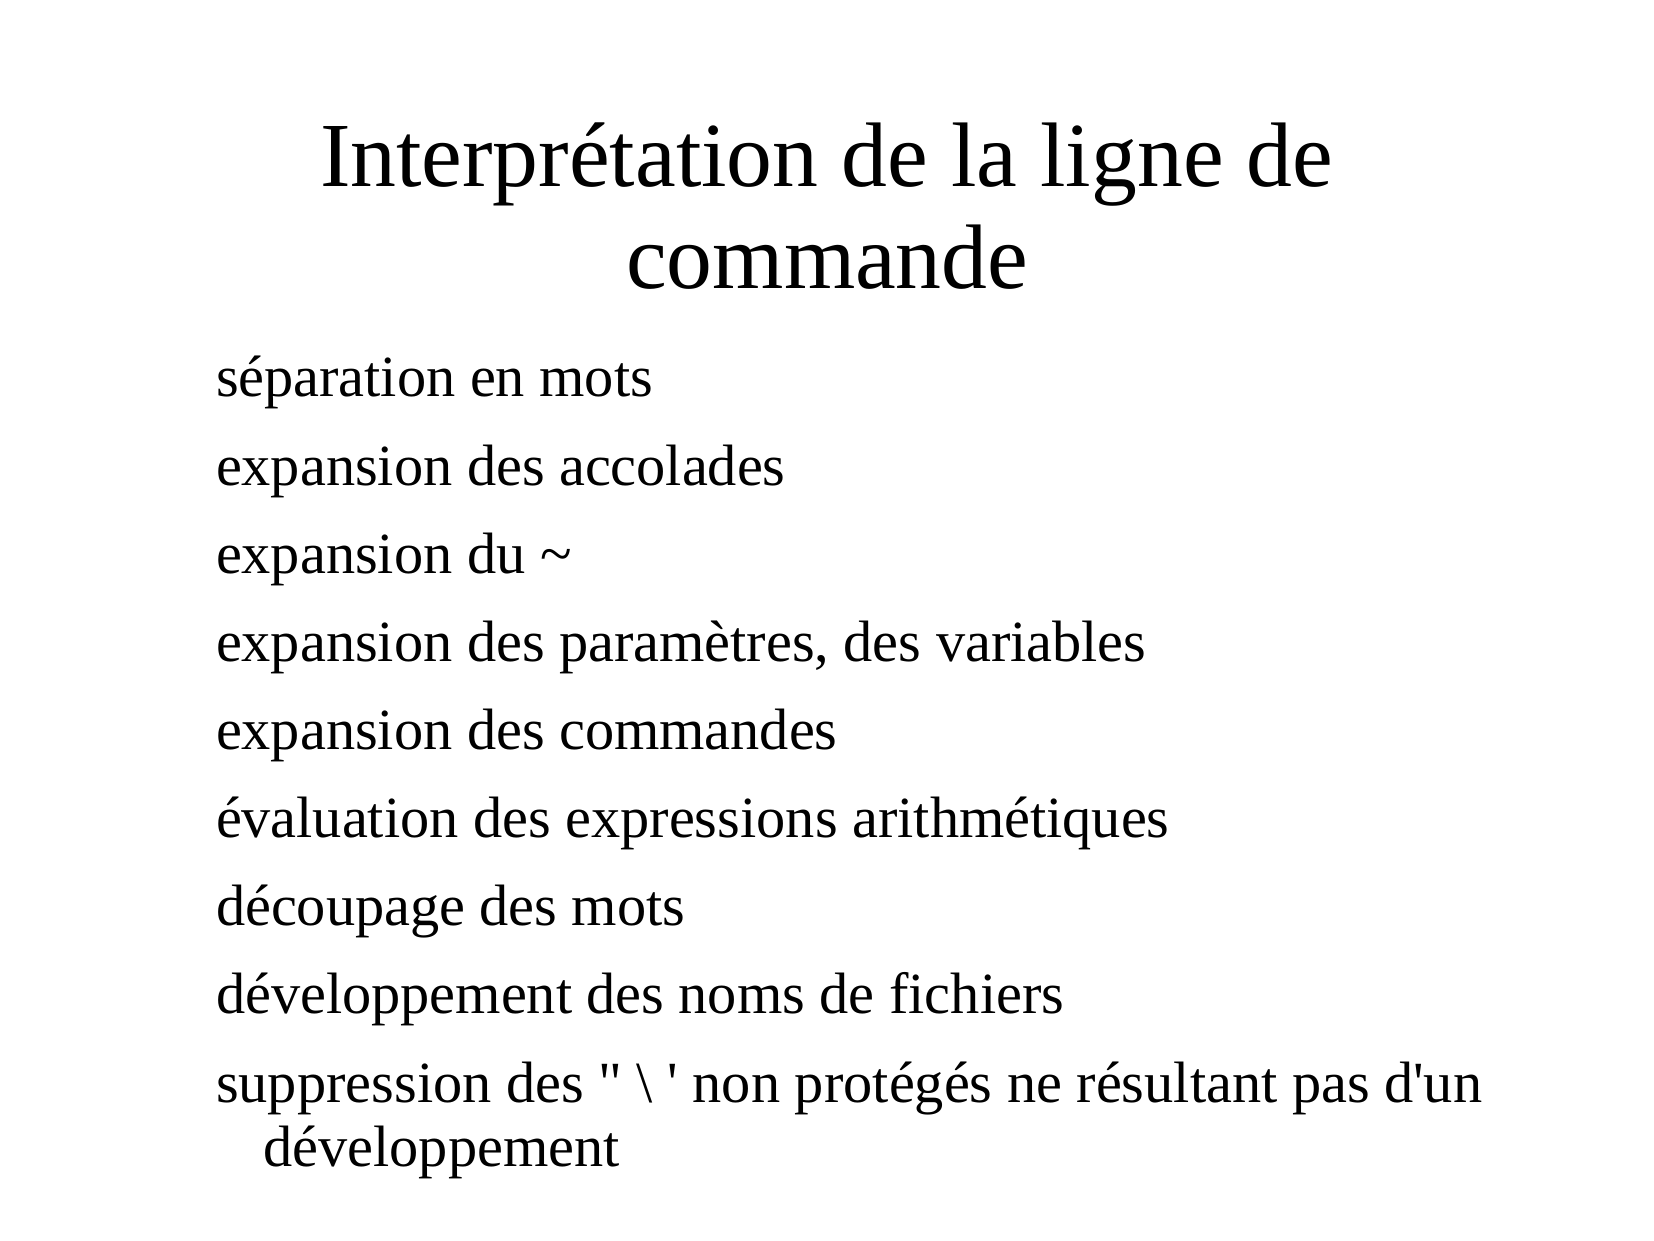

# Interprétation de la ligne de commande
séparation en mots
expansion des accolades
expansion du ~
expansion des paramètres, des variables
expansion des commandes
évaluation des expressions arithmétiques
découpage des mots
développement des noms de fichiers
suppression des " \ ' non protégés ne résultant pas d'un développement